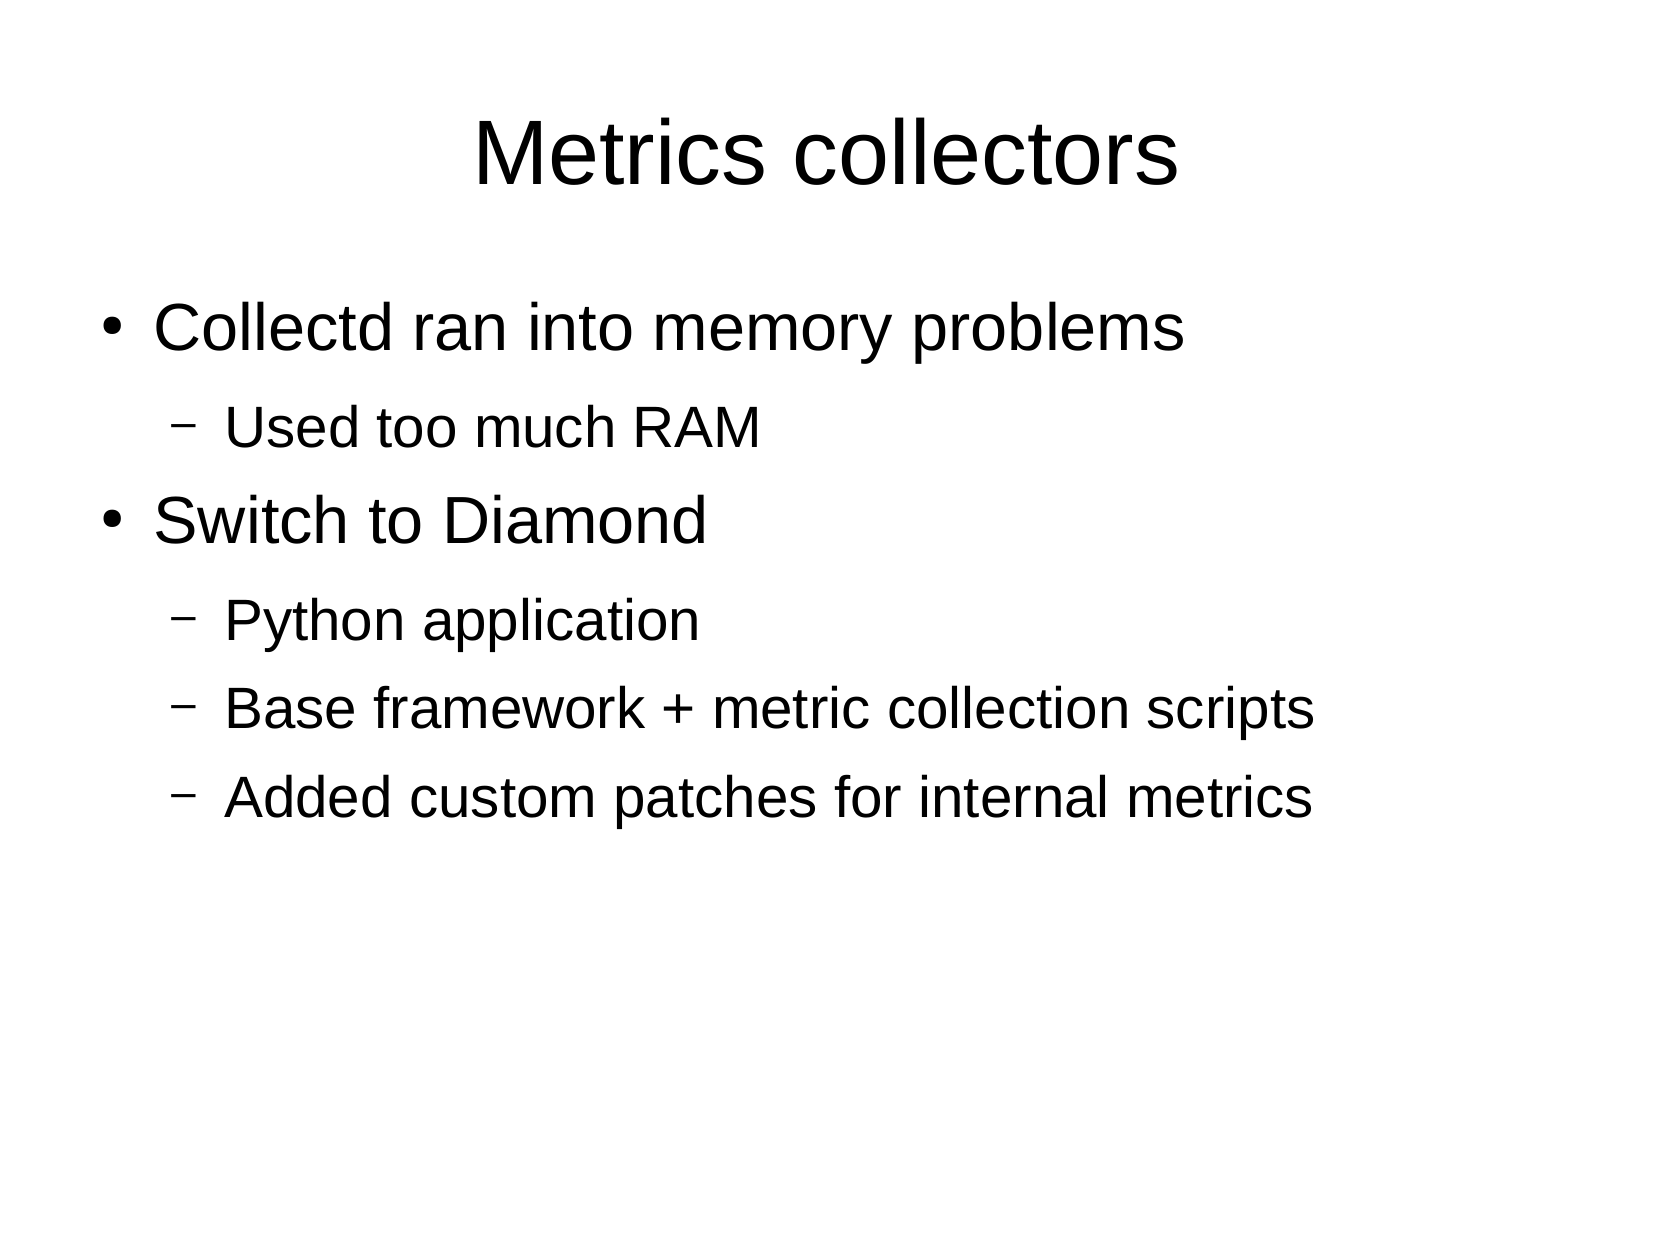

# Metrics collectors
Collectd ran into memory problems
Used too much RAM
Switch to Diamond
Python application
Base framework + metric collection scripts
Added custom patches for internal metrics